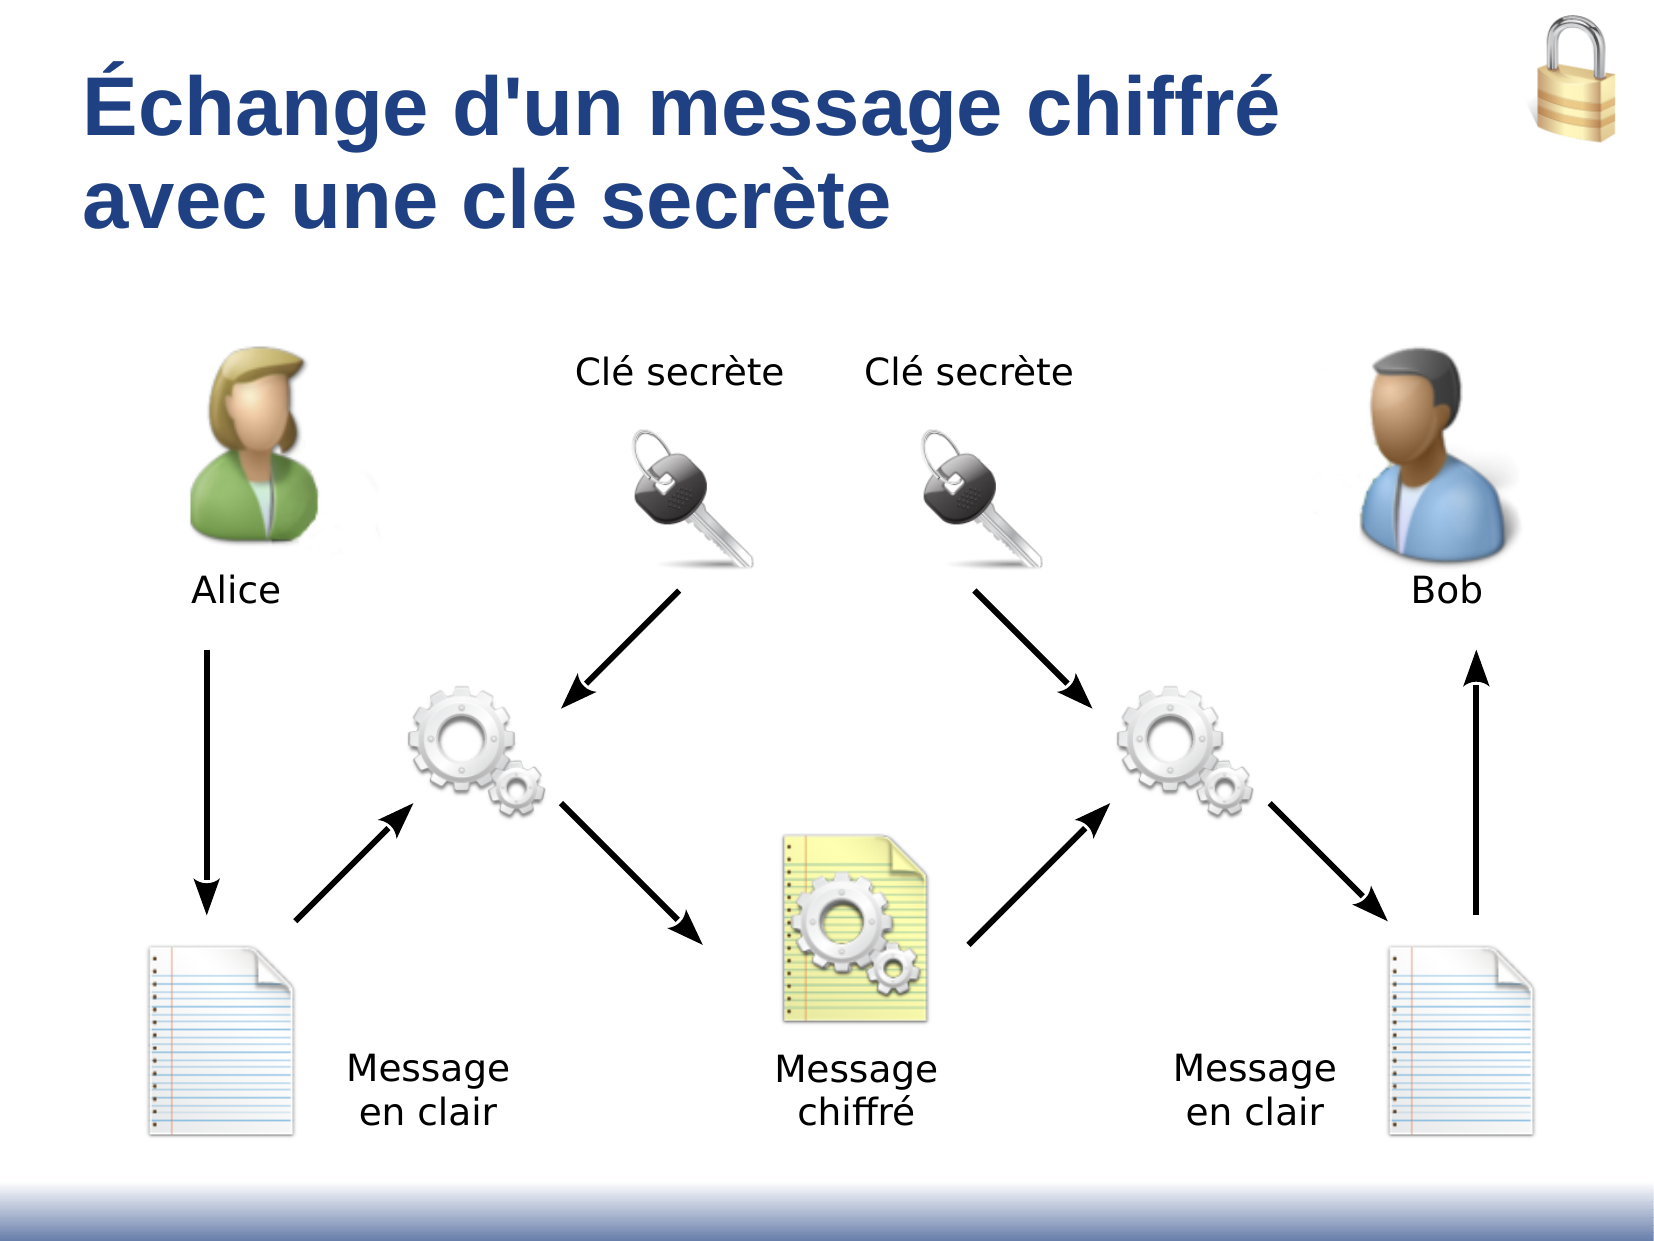

# Échange d'un message chiffré avec une clé secrète
Alice
Bob
Clé secrète
Clé secrète
Message en clair
Message en clair
Message chiffré